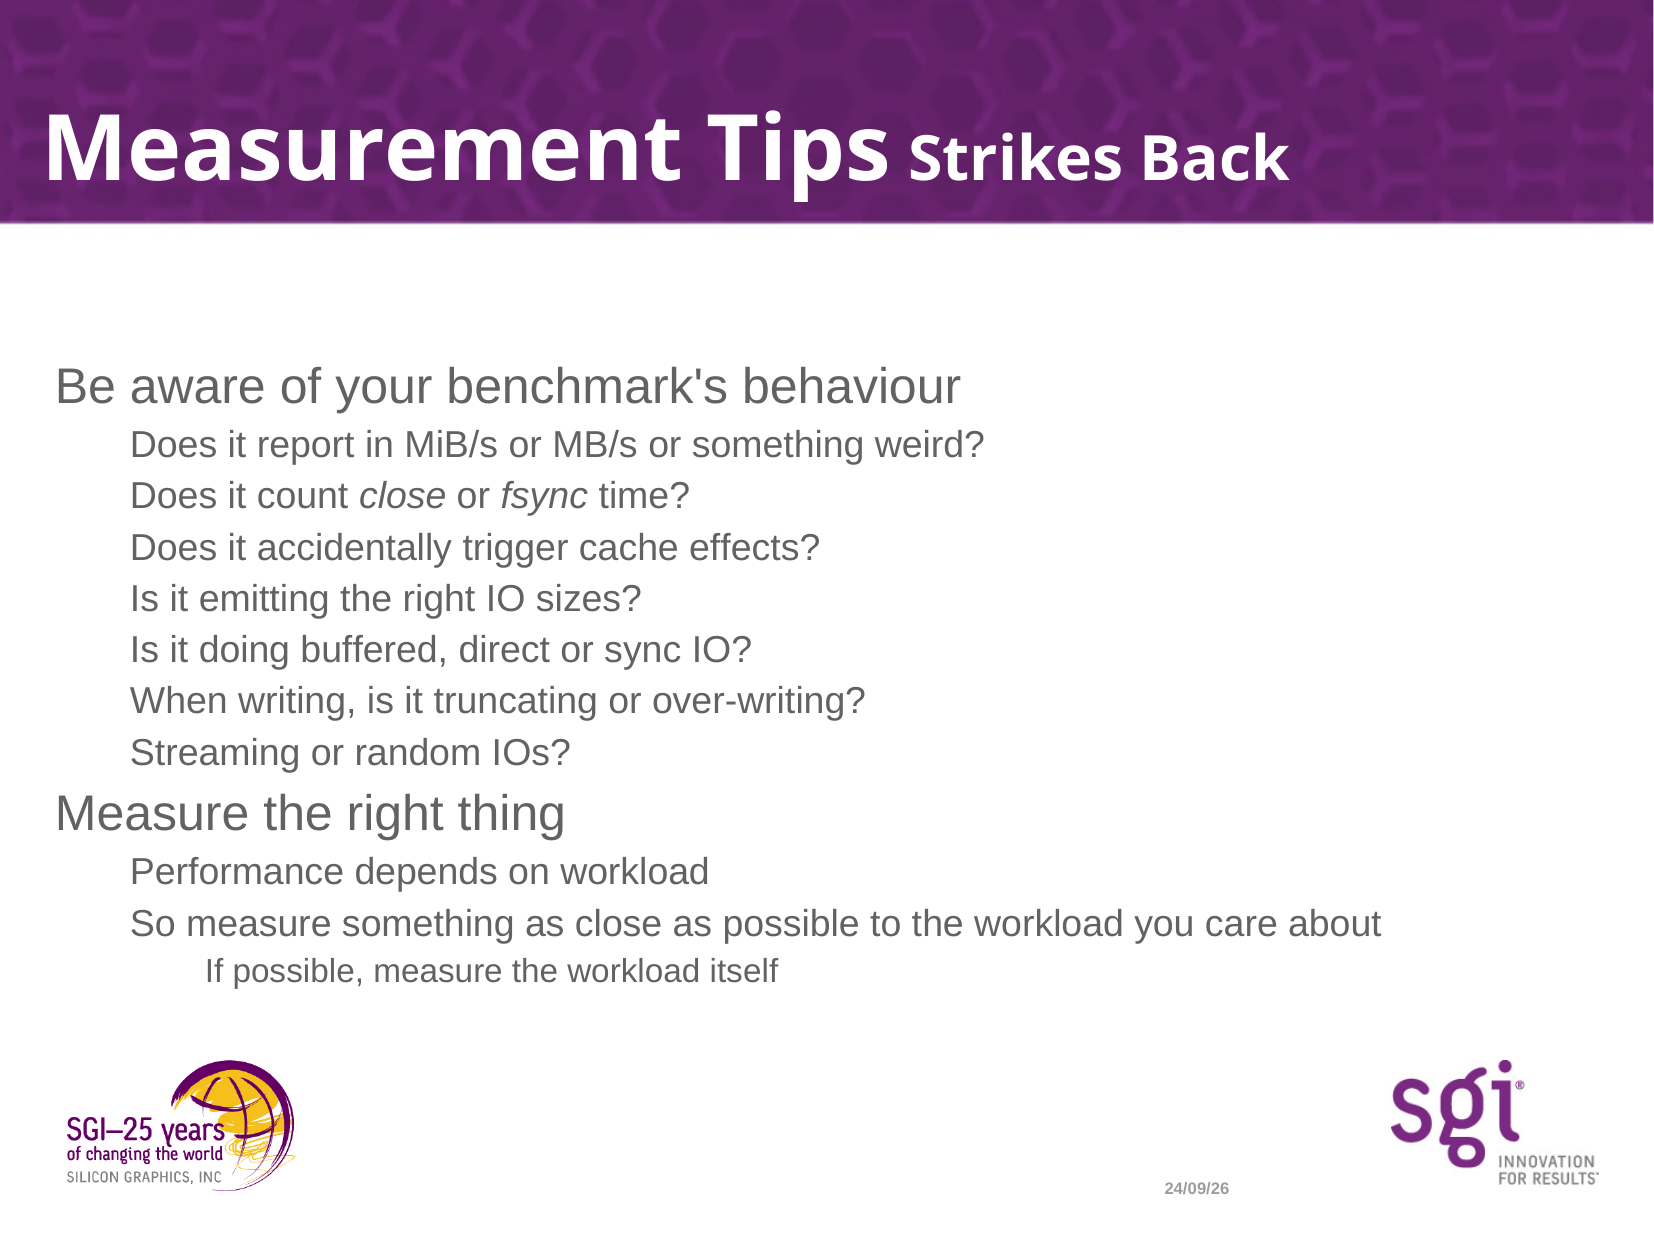

# Measurement Tips Strikes Back
Be aware of your benchmark's behaviour
Does it report in MiB/s or MB/s or something weird?
Does it count close or fsync time?
Does it accidentally trigger cache effects?
Is it emitting the right IO sizes?
Is it doing buffered, direct or sync IO?
When writing, is it truncating or over-writing?
Streaming or random IOs?
Measure the right thing
Performance depends on workload
So measure something as close as possible to the workload you care about
If possible, measure the workload itself